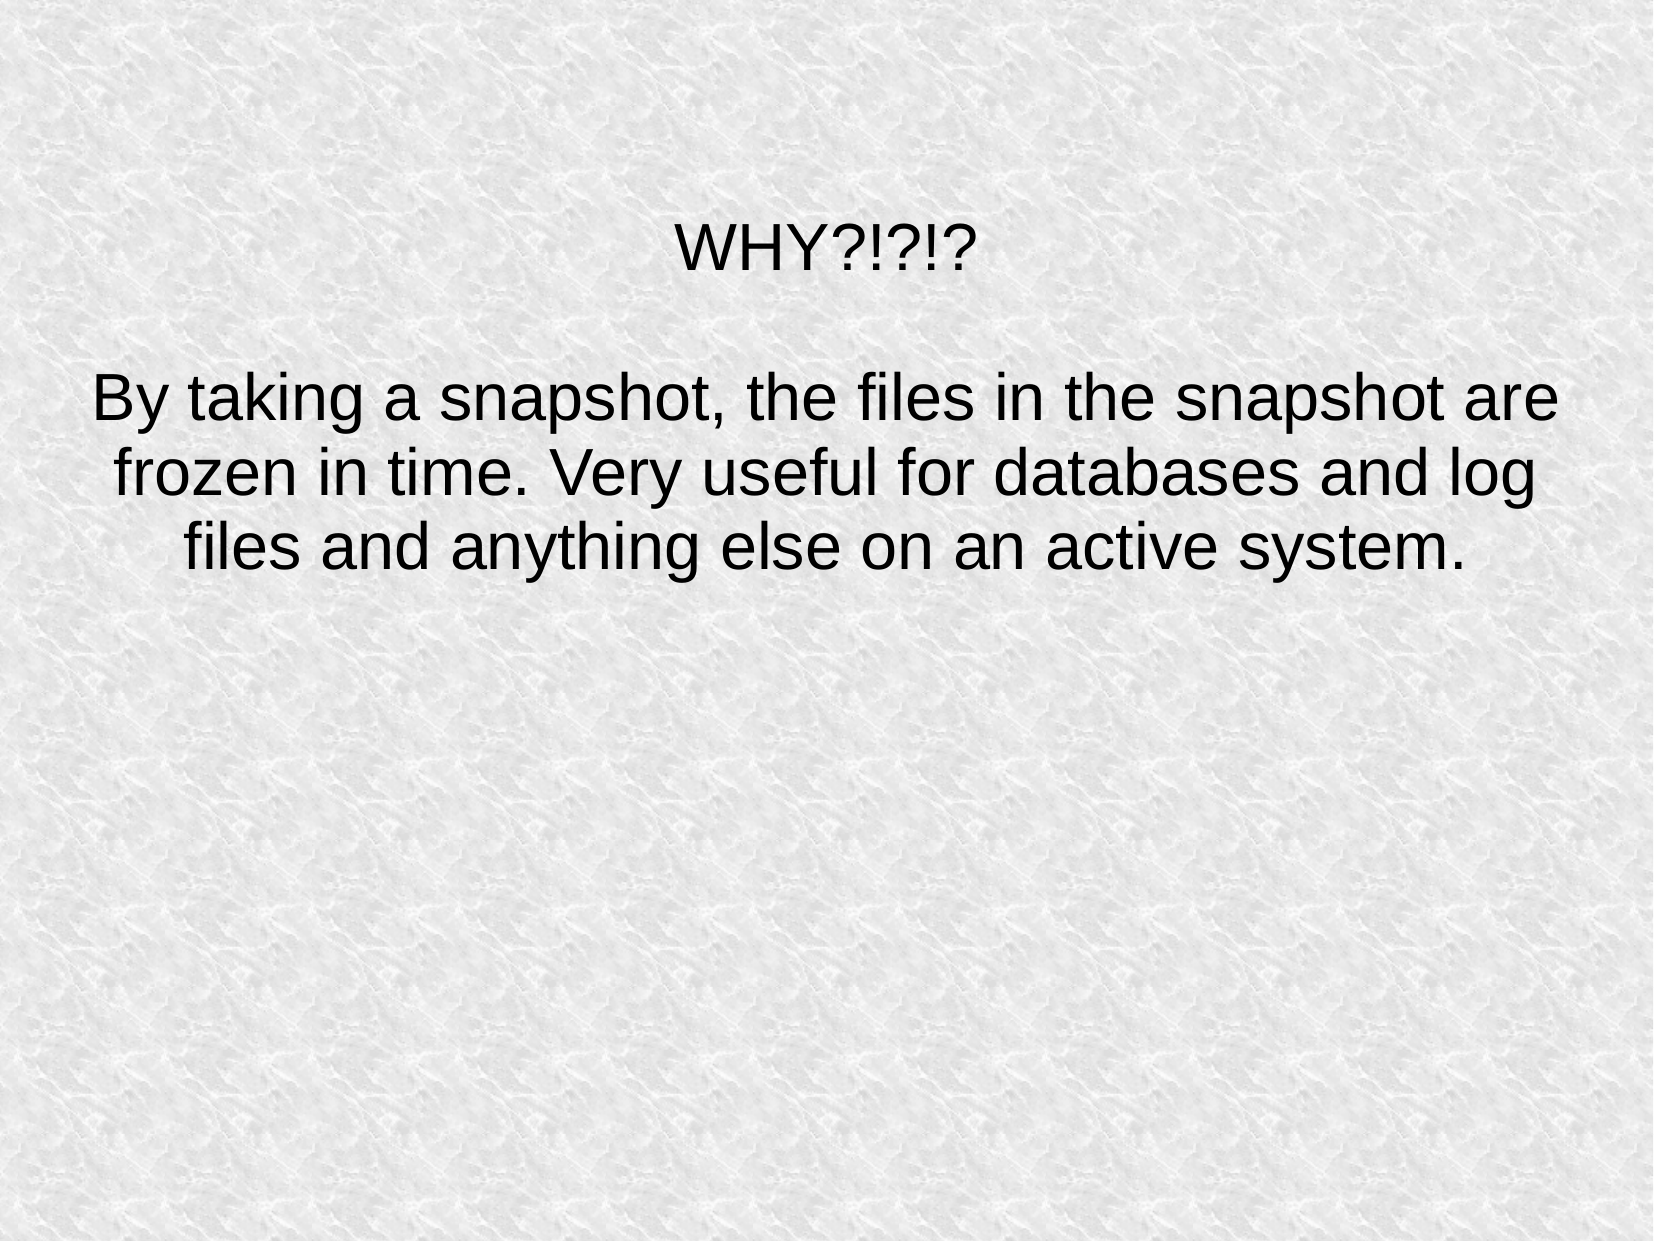

# WHY?!?!?
By taking a snapshot, the files in the snapshot are frozen in time. Very useful for databases and log files and anything else on an active system.